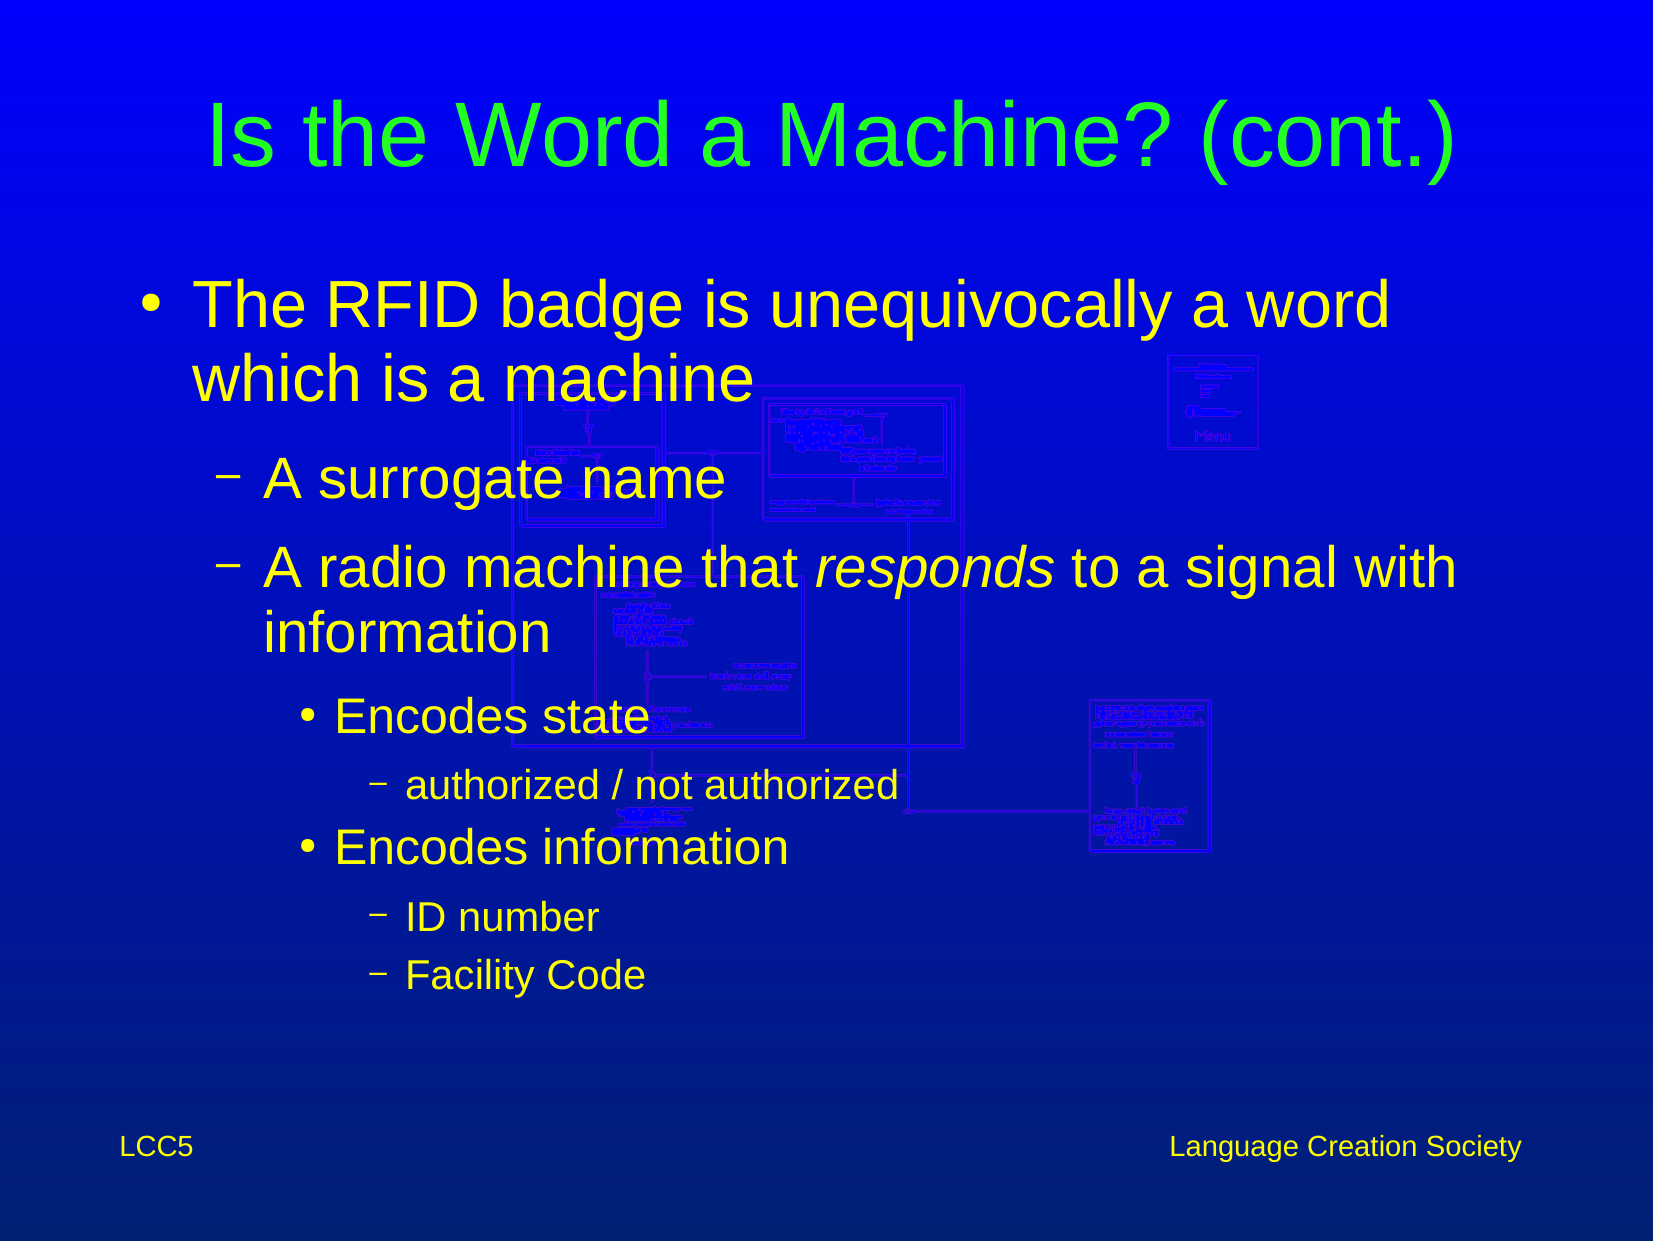

# Is the Word a Machine? (cont.)
The RFID badge is unequivocally a word which is a machine
A surrogate name
A radio machine that responds to a signal with information
Encodes state
authorized / not authorized
Encodes information
ID number
Facility Code